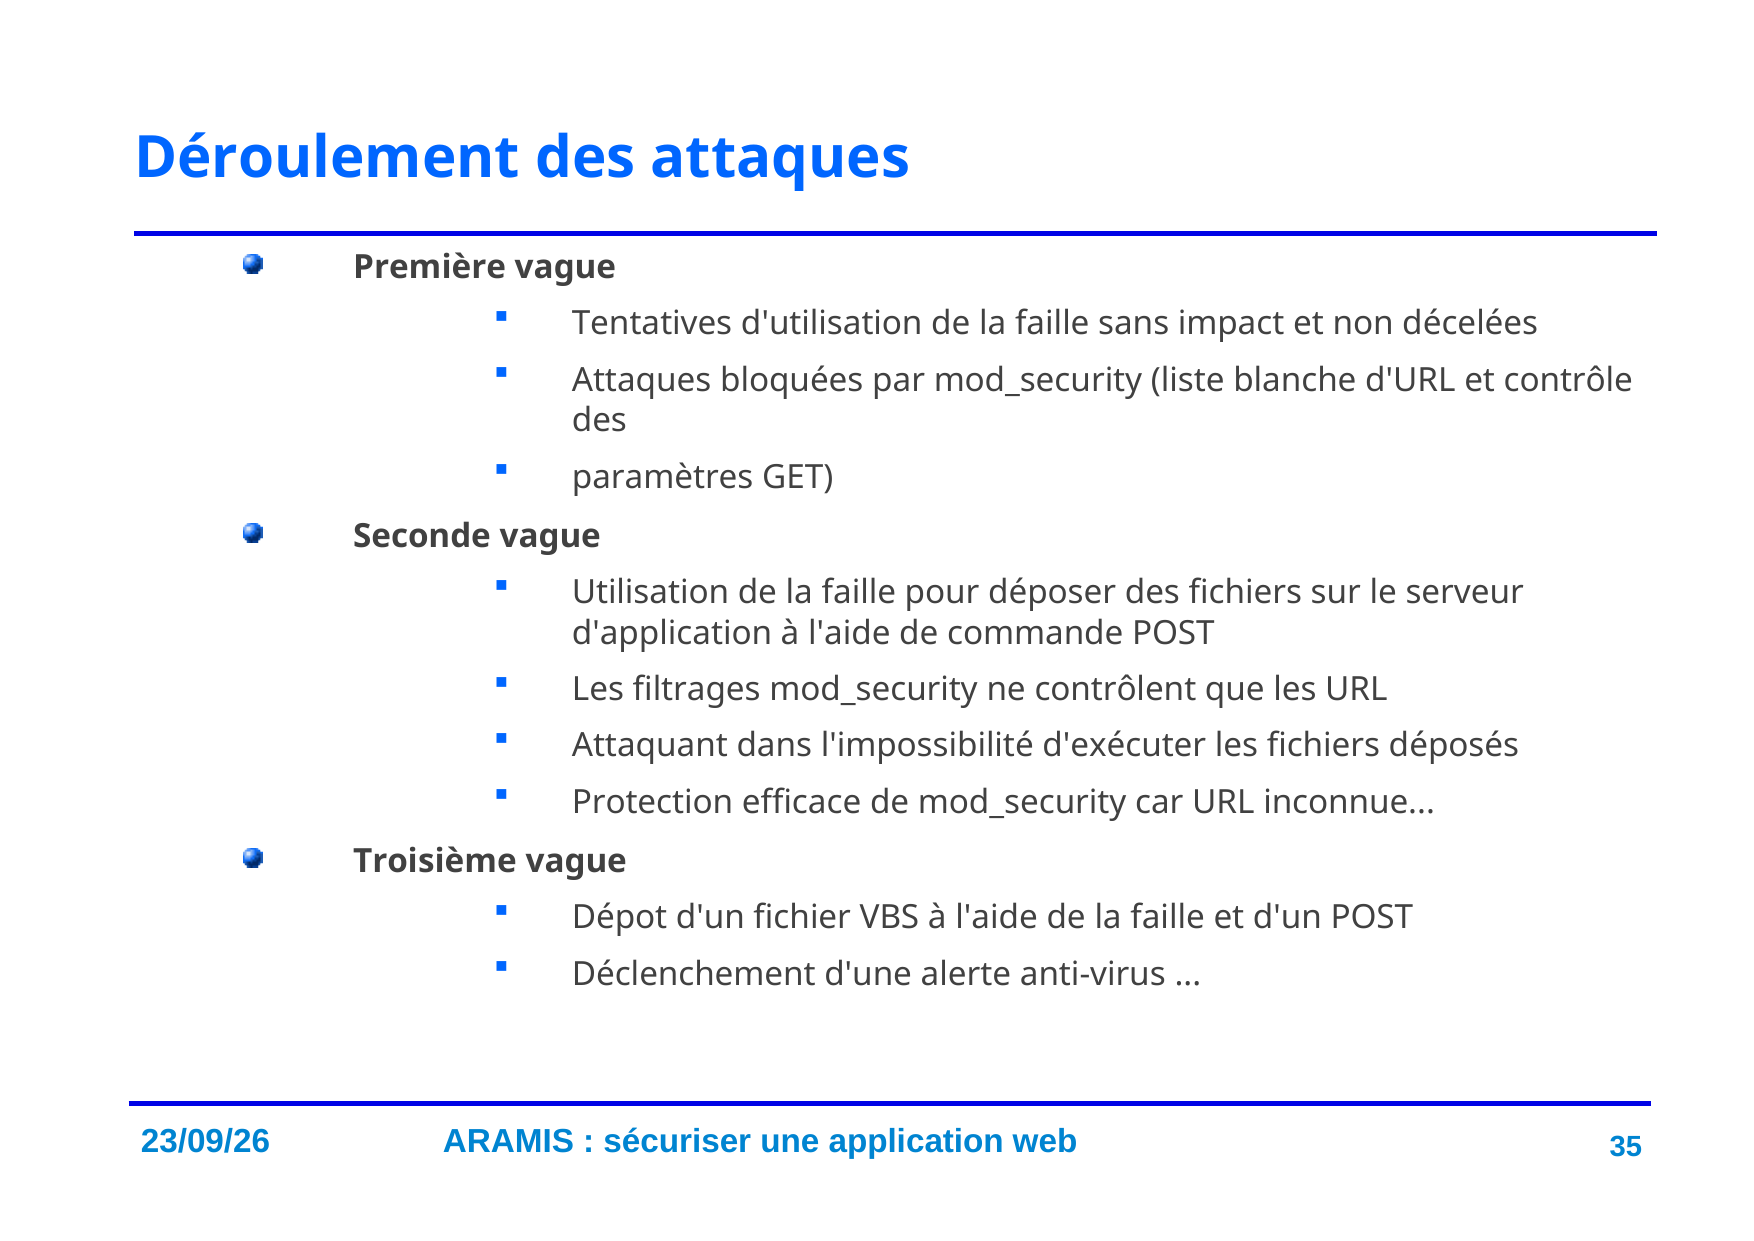

# Déroulement des attaques
Première vague
Tentatives d'utilisation de la faille sans impact et non décelées
Attaques bloquées par mod_security (liste blanche d'URL et contrôle des
paramètres GET)
Seconde vague
Utilisation de la faille pour déposer des fichiers sur le serveur d'application à l'aide de commande POST
Les filtrages mod_security ne contrôlent que les URL
Attaquant dans l'impossibilité d'exécuter les fichiers déposés
Protection efficace de mod_security car URL inconnue...
Troisième vague
Dépot d'un fichier VBS à l'aide de la faille et d'un POST
Déclenchement d'une alerte anti-virus ...
ARAMIS : sécuriser une application web
35